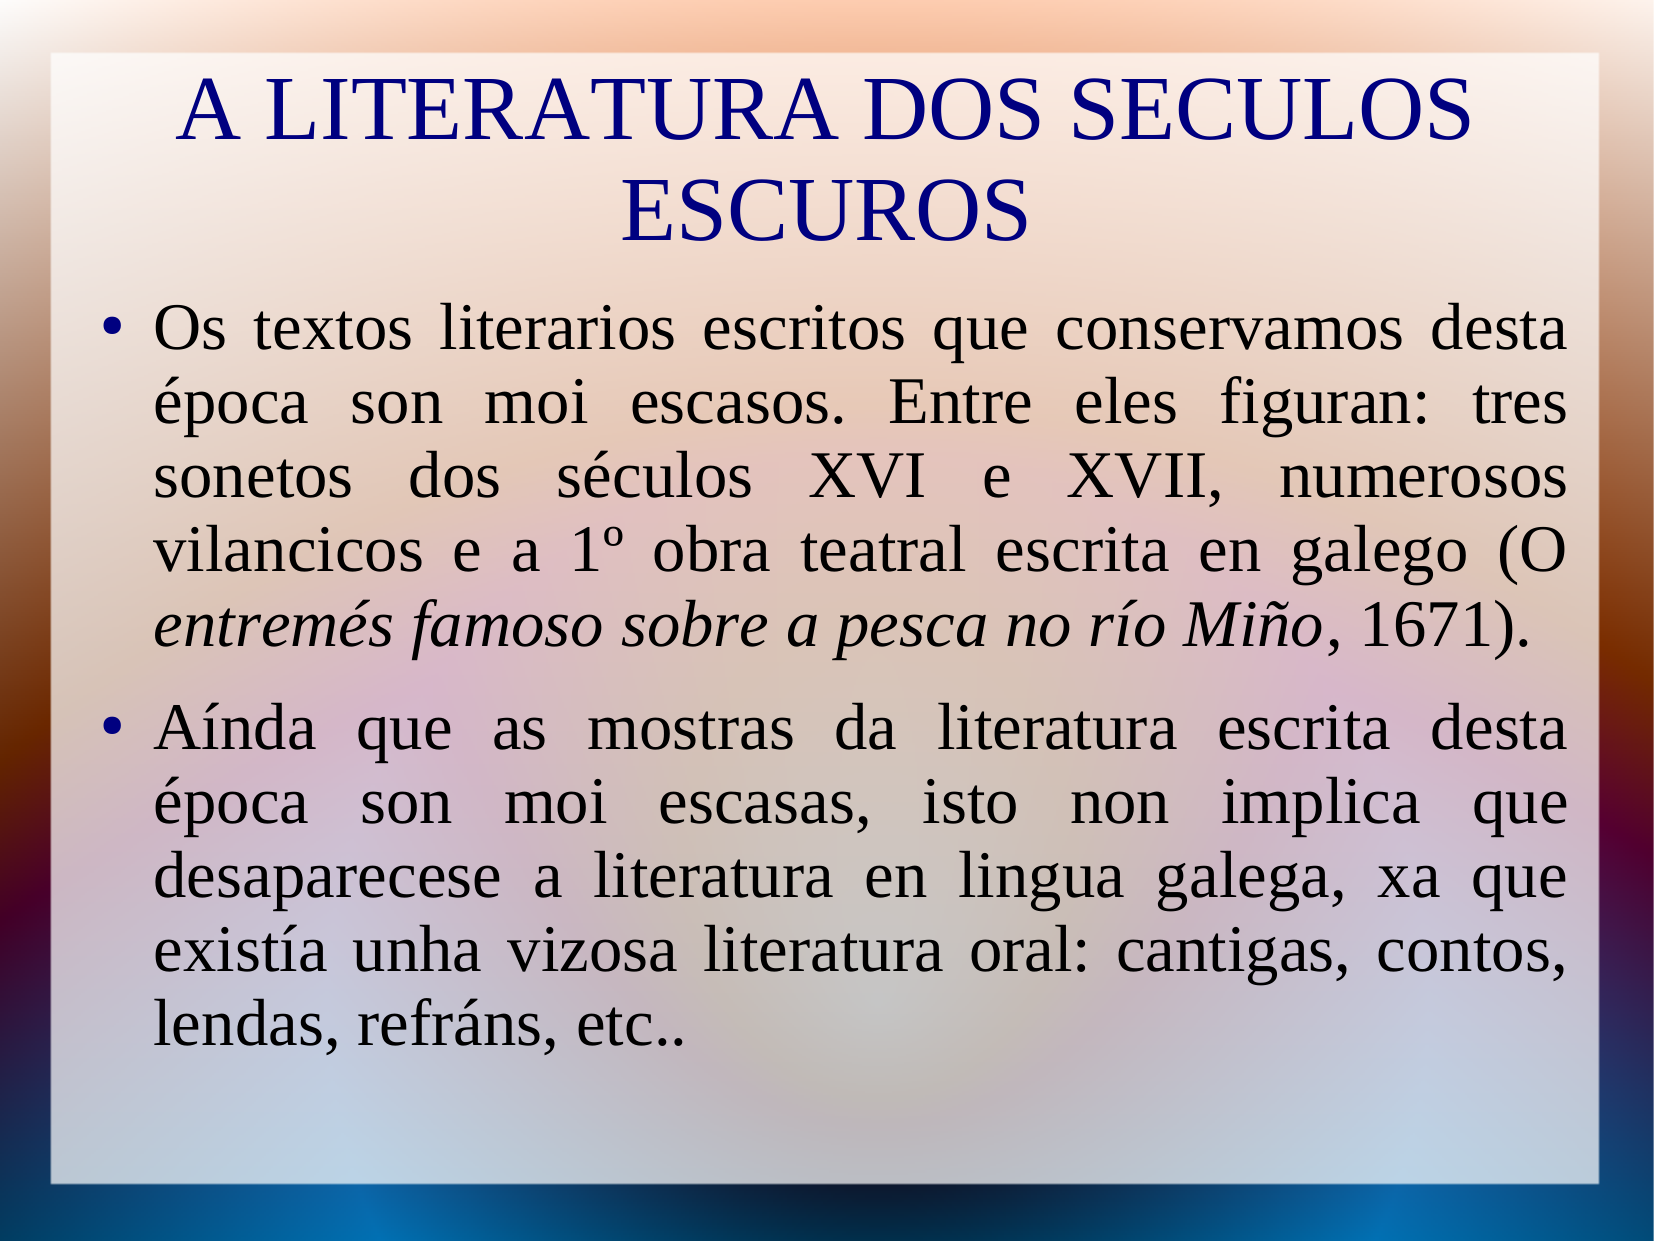

# A LITERATURA DOS SECULOS ESCUROS
Os textos literarios escritos que conservamos desta época son moi escasos. Entre eles figuran: tres sonetos dos séculos XVI e XVII, numerosos vilancicos e a 1º obra teatral escrita en galego (O entremés famoso sobre a pesca no río Miño, 1671).
Aínda que as mostras da literatura escrita desta época son moi escasas, isto non implica que desaparecese a literatura en lingua galega, xa que existía unha vizosa literatura oral: cantigas, contos, lendas, refráns, etc..